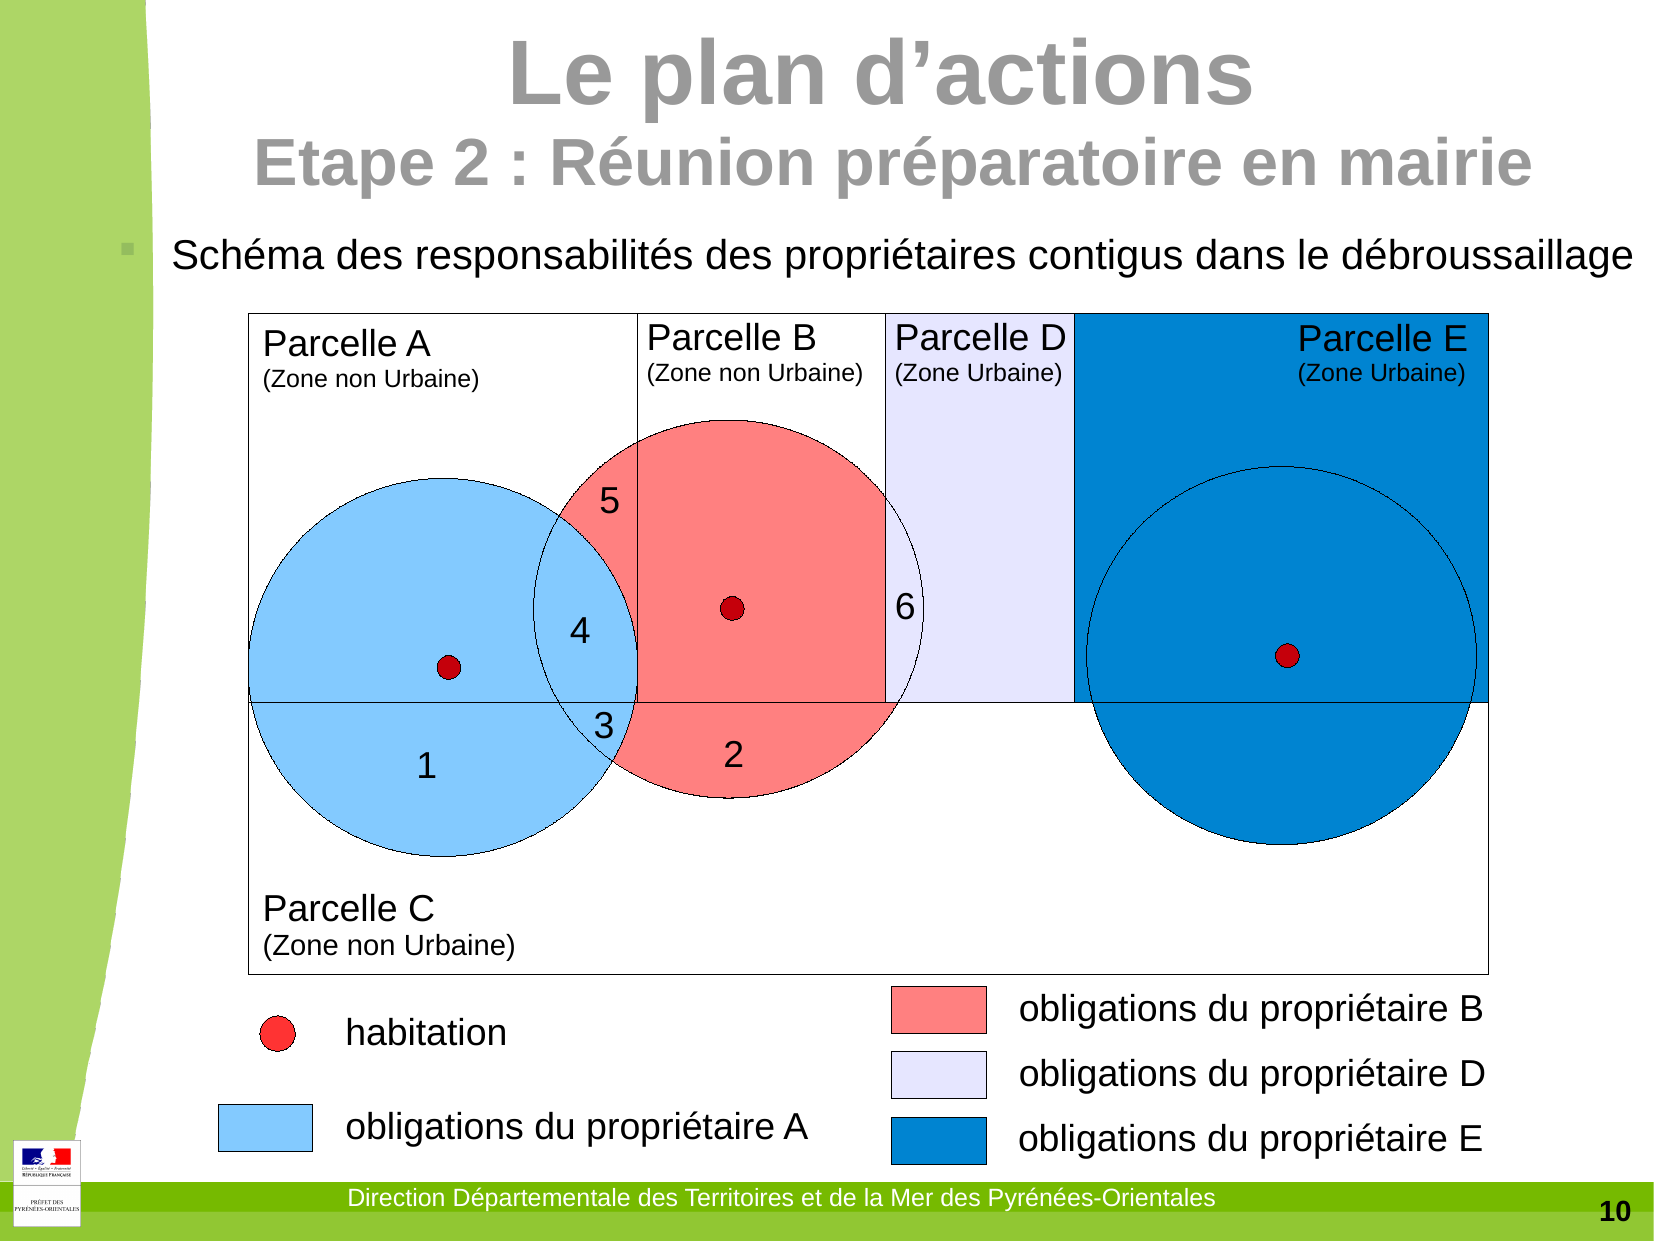

# Le plan d’actions Etape 2 : Réunion préparatoire en mairie
Schéma des responsabilités des propriétaires contigus dans le débroussaillage
Parcelle B
(Zone non Urbaine)
Parcelle D
(Zone Urbaine)
Parcelle E
(Zone Urbaine)
Parcelle A
(Zone non Urbaine)
5
6
4
3
2
1
Parcelle C
(Zone non Urbaine)
obligations du propriétaire B
habitation
obligations du propriétaire D
obligations du propriétaire A
obligations du propriétaire E
Direction Départementale des Territoires et de la Mer des Pyrénées-Orientales
10